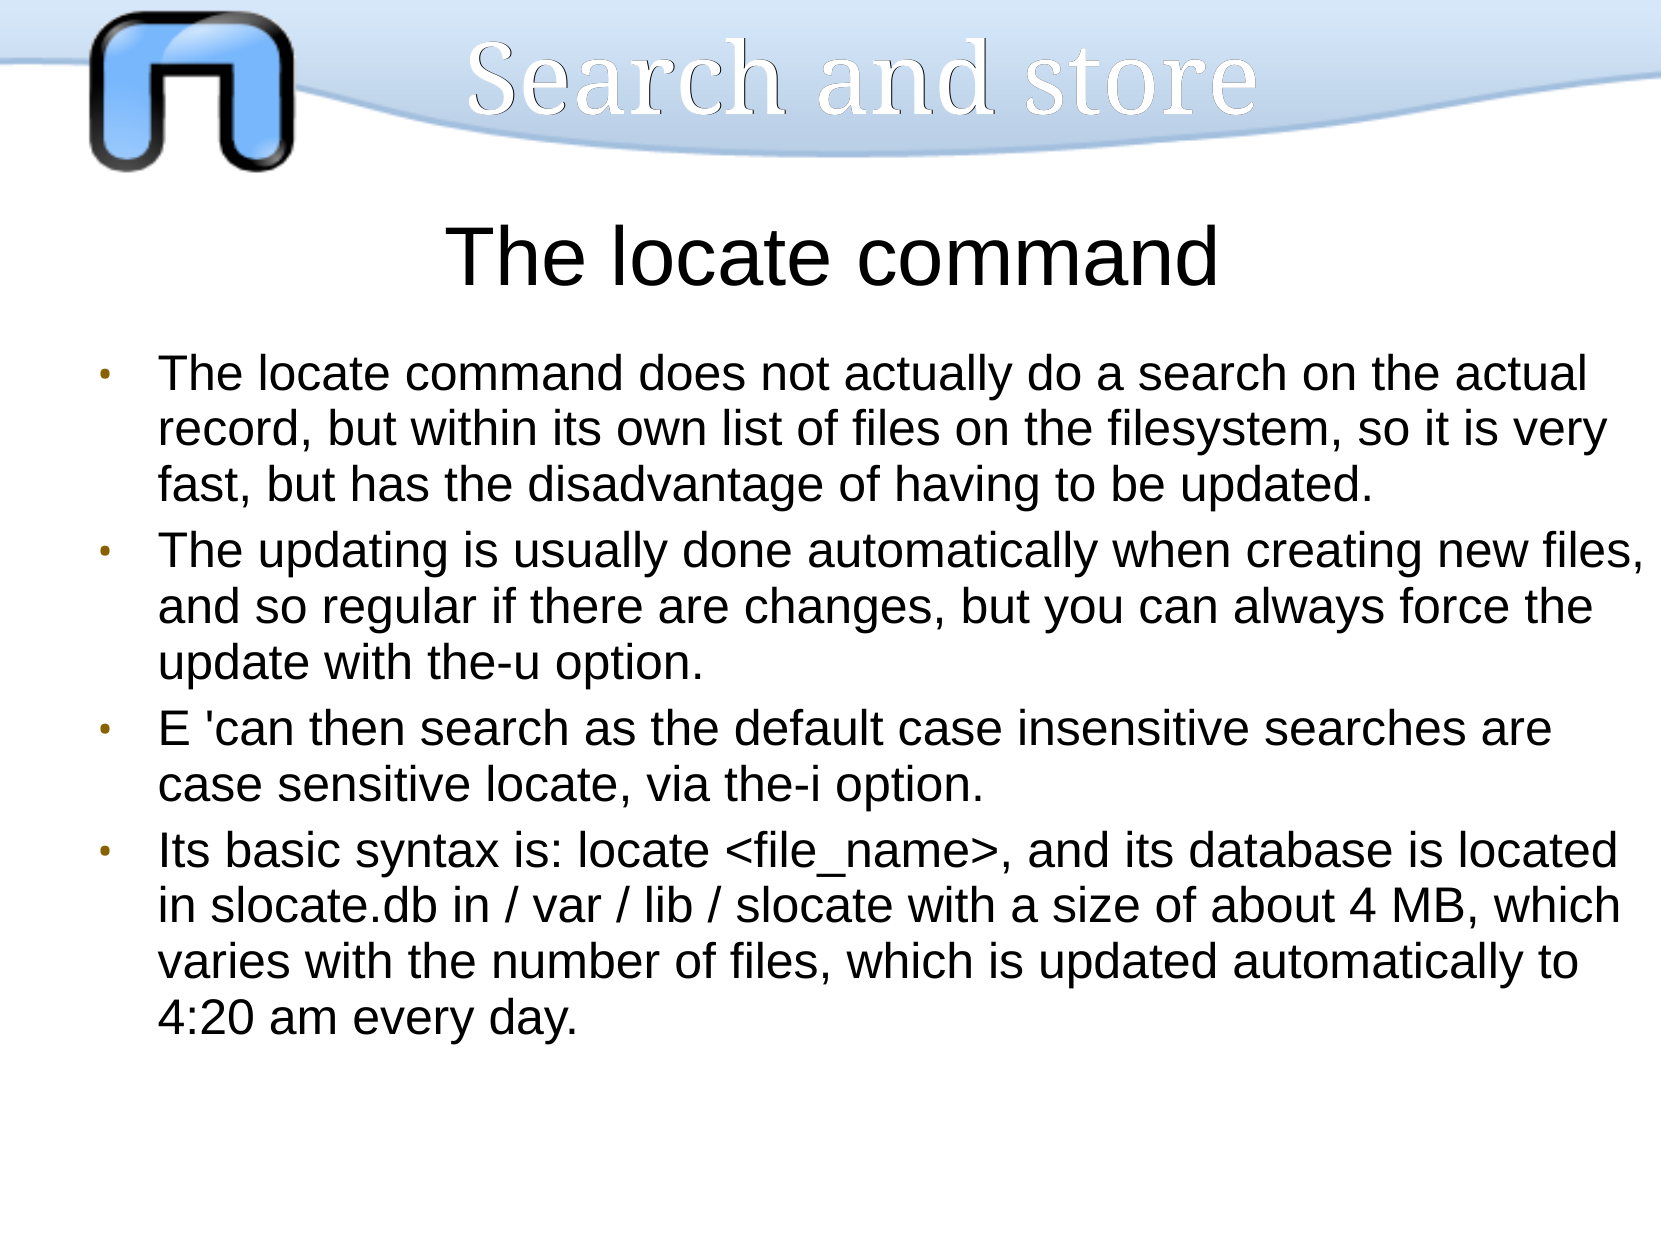

Search and store
# The locate command
The locate command does not actually do a search on the actual record, but within its own list of files on the filesystem, so it is very fast, but has the disadvantage of having to be updated.
The updating is usually done automatically when creating new files, and so regular if there are changes, but you can always force the update with the-u option.
E 'can then search as the default case insensitive searches are case sensitive locate, via the-i option.
Its basic syntax is: locate <file_name>, and its database is located in slocate.db in / var / lib / slocate with a size of about 4 MB, which varies with the number of files, which is updated automatically to 4:20 am every day.